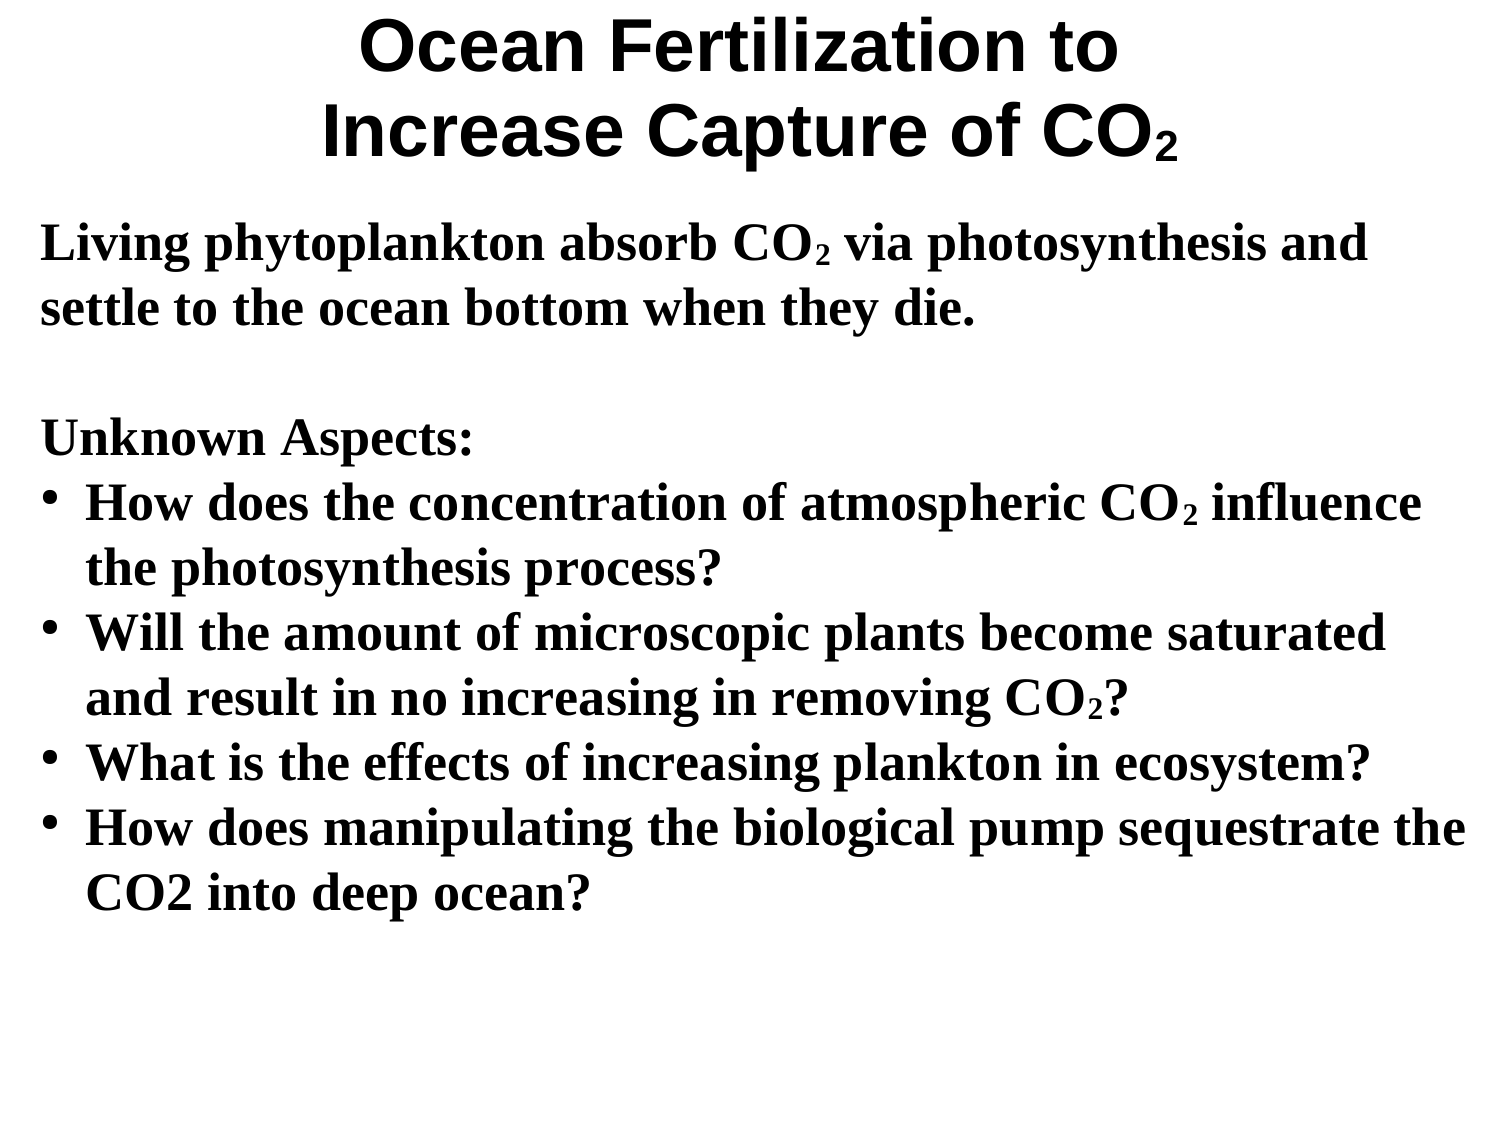

Ocean Fertilization to
Increase Capture of CO2
Living phytoplankton absorb CO2 via photosynthesis and settle to the ocean bottom when they die.
Unknown Aspects:
How does the concentration of atmospheric CO2 influence the photosynthesis process?
Will the amount of microscopic plants become saturated and result in no increasing in removing CO2?
What is the effects of increasing plankton in ecosystem?
How does manipulating the biological pump sequestrate the CO2 into deep ocean?